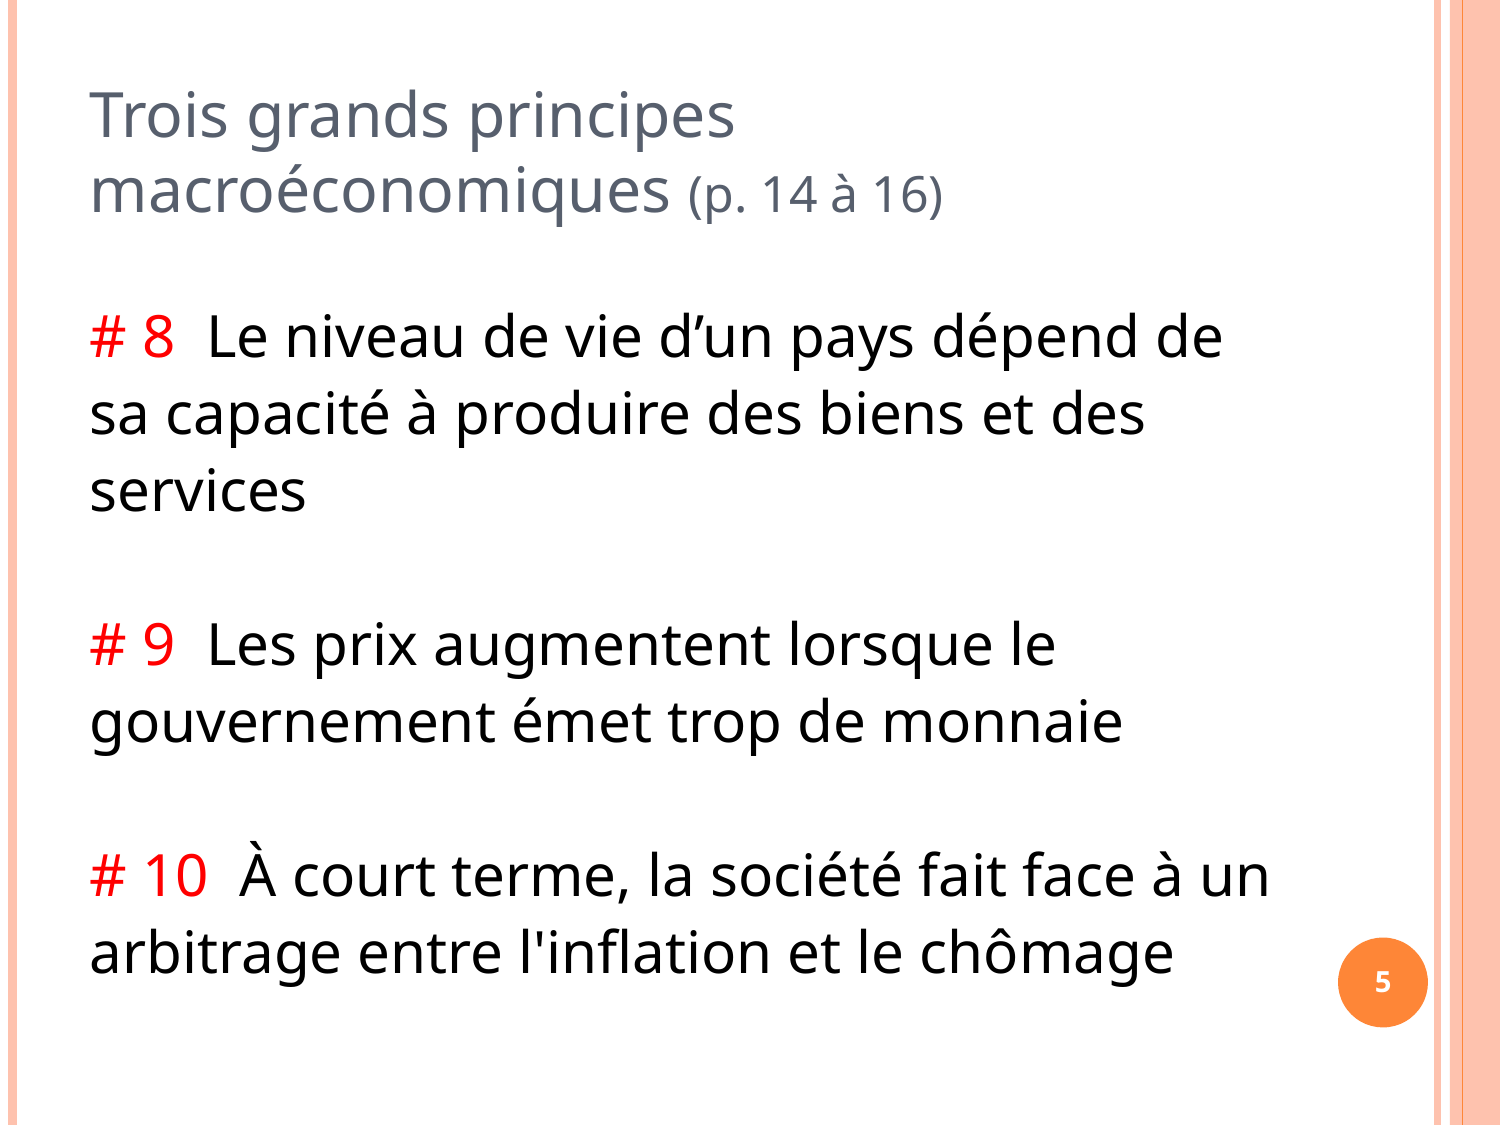

Trois grands principes macroéconomiques (p. 14 à 16)
# 8 Le niveau de vie d’un pays dépend de sa capacité à produire des biens et des services
# 9 Les prix augmentent lorsque le gouvernement émet trop de monnaie
# 10 À court terme, la société fait face à un arbitrage entre l'inflation et le chômage